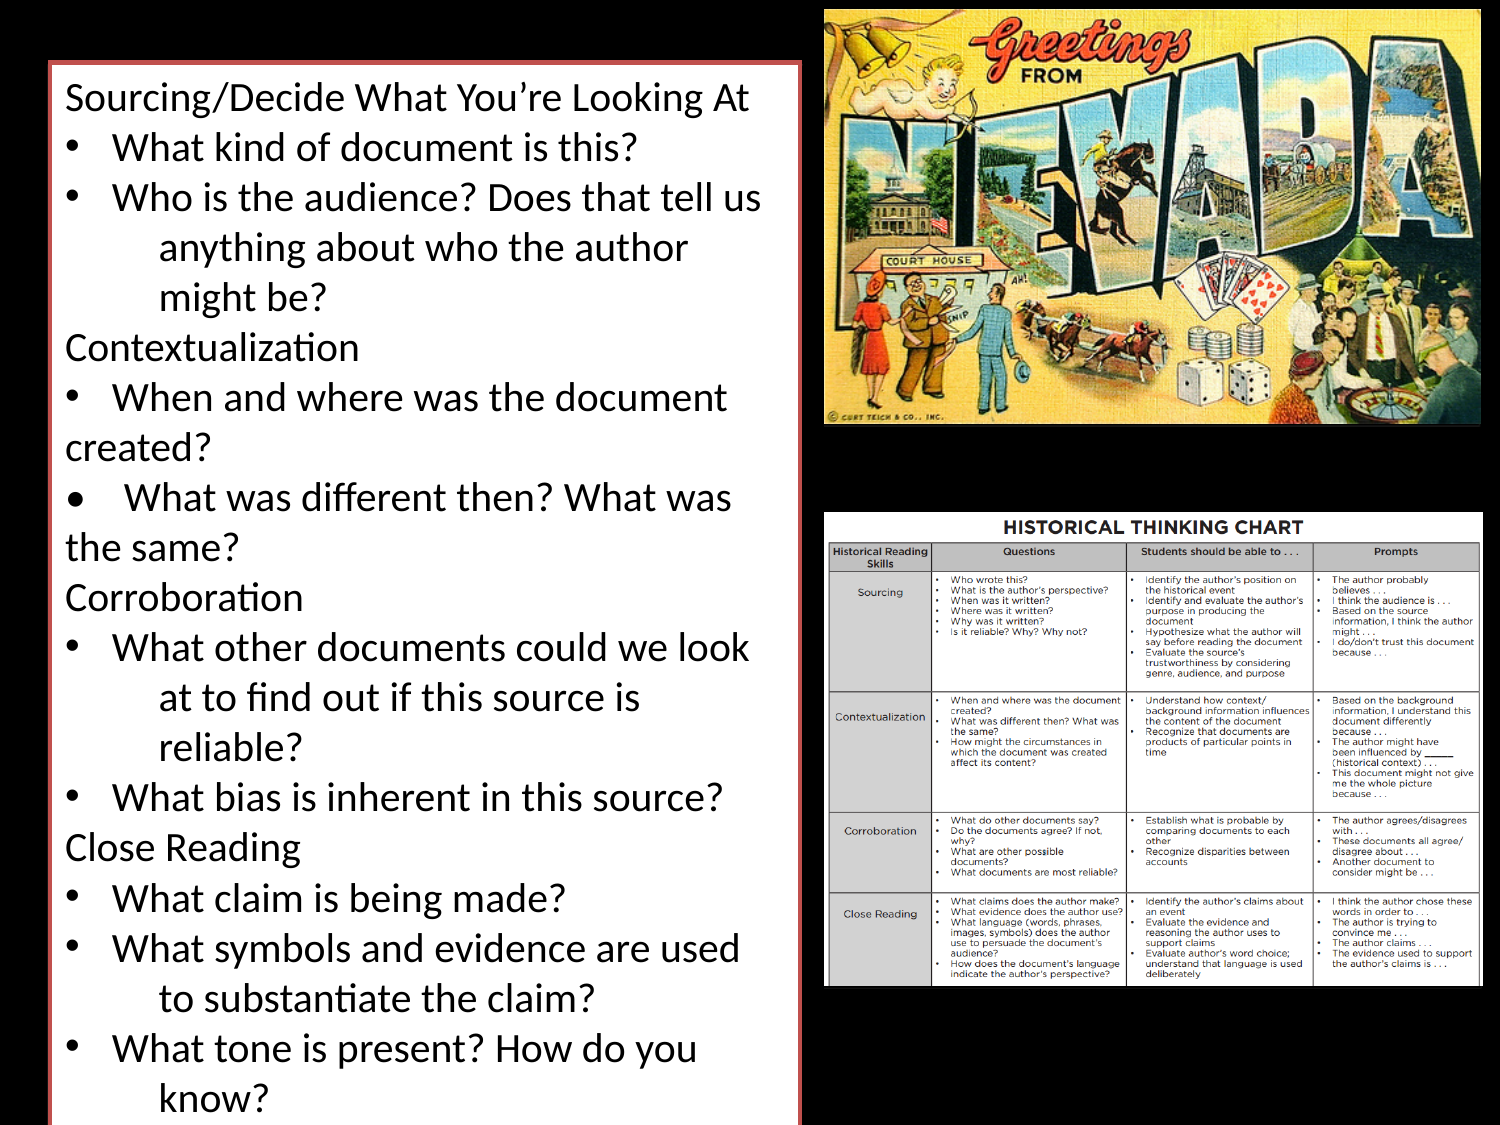

Sourcing/Decide What You’re Looking At
What kind of document is this?
Who is the audience? Does that tell us anything about who the author might be?
Contextualization
When and where was the document
created?
• What was different then? What was the same?
Corroboration
What other documents could we look at to find out if this source is reliable?
What bias is inherent in this source?
Close Reading
What claim is being made?
What symbols and evidence are used to substantiate the claim?
What tone is present? How do you know?
Historical Thinking